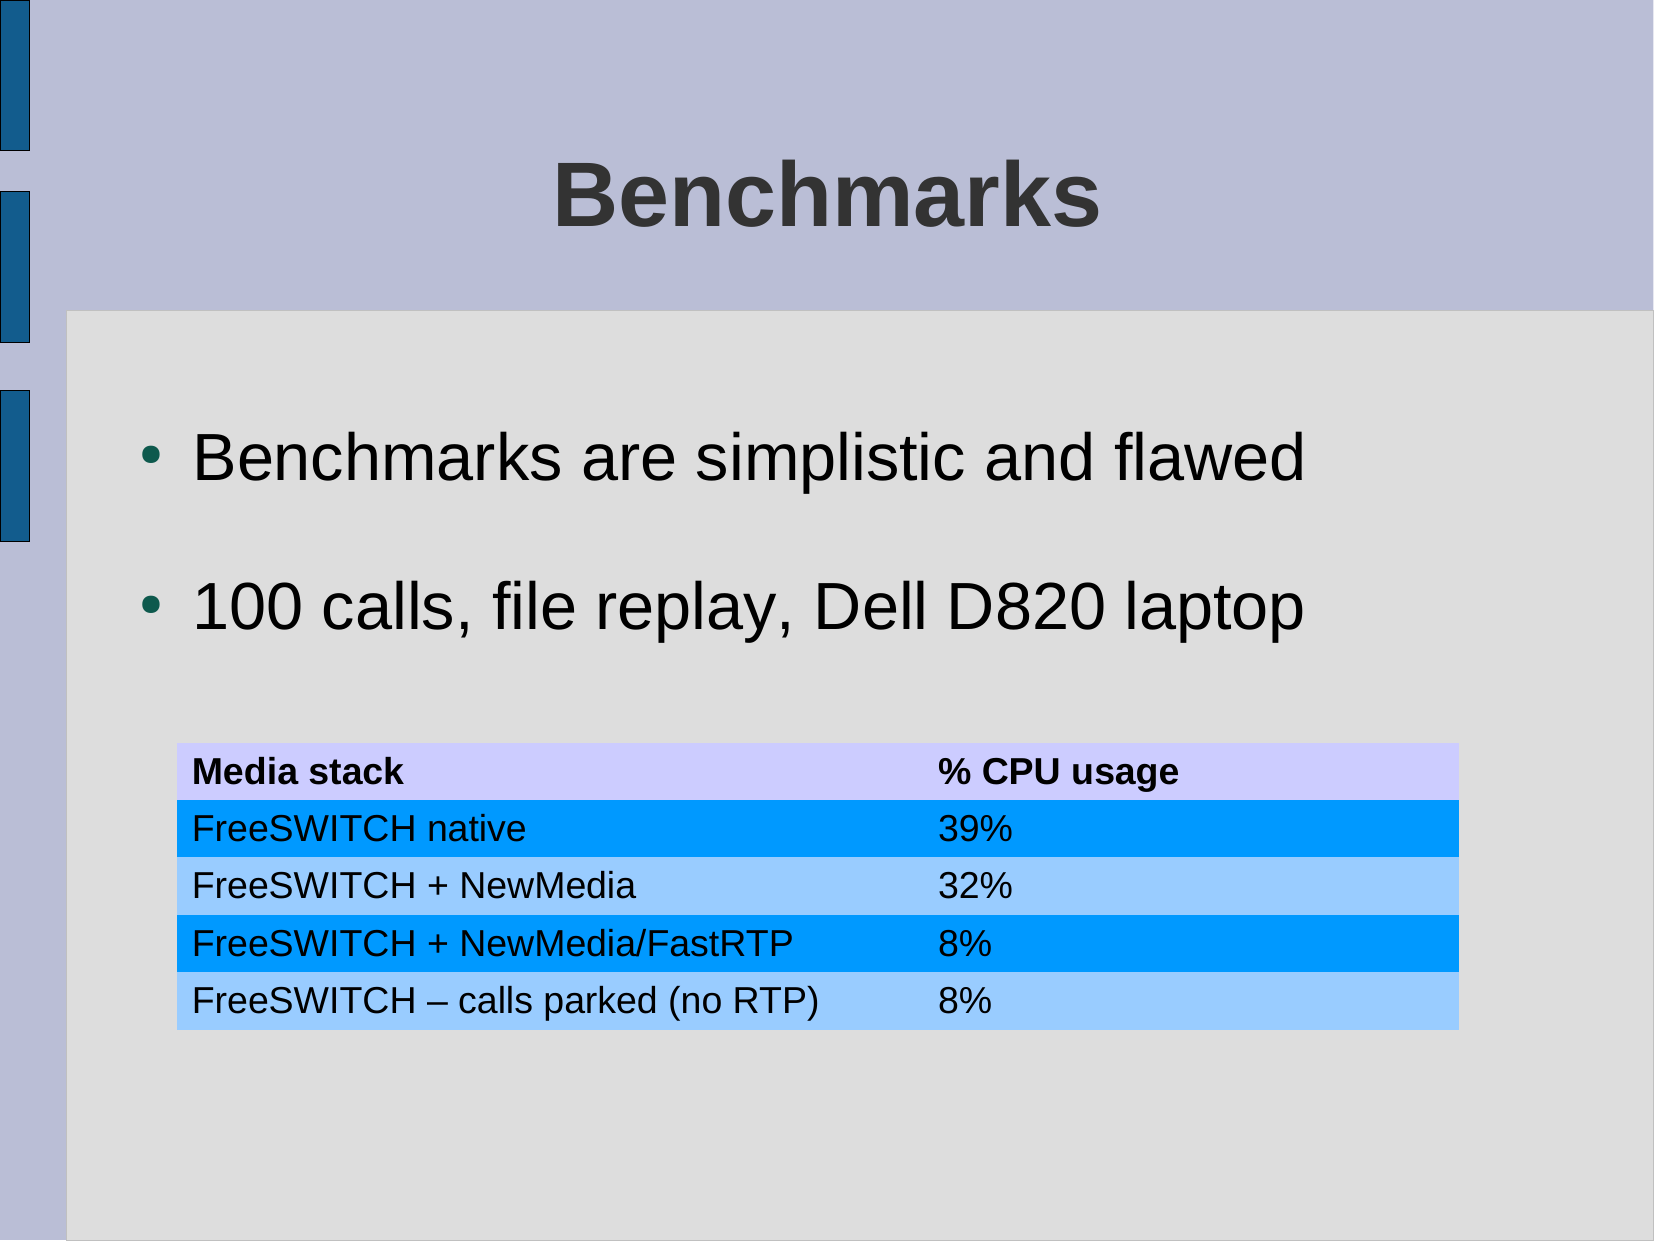

# Benchmarks
Benchmarks are simplistic and flawed
100 calls, file replay, Dell D820 laptop
| Media stack | % CPU usage |
| --- | --- |
| FreeSWITCH native | 39% |
| FreeSWITCH + NewMedia | 32% |
| FreeSWITCH + NewMedia/FastRTP | 8% |
| FreeSWITCH – calls parked (no RTP) | 8% |